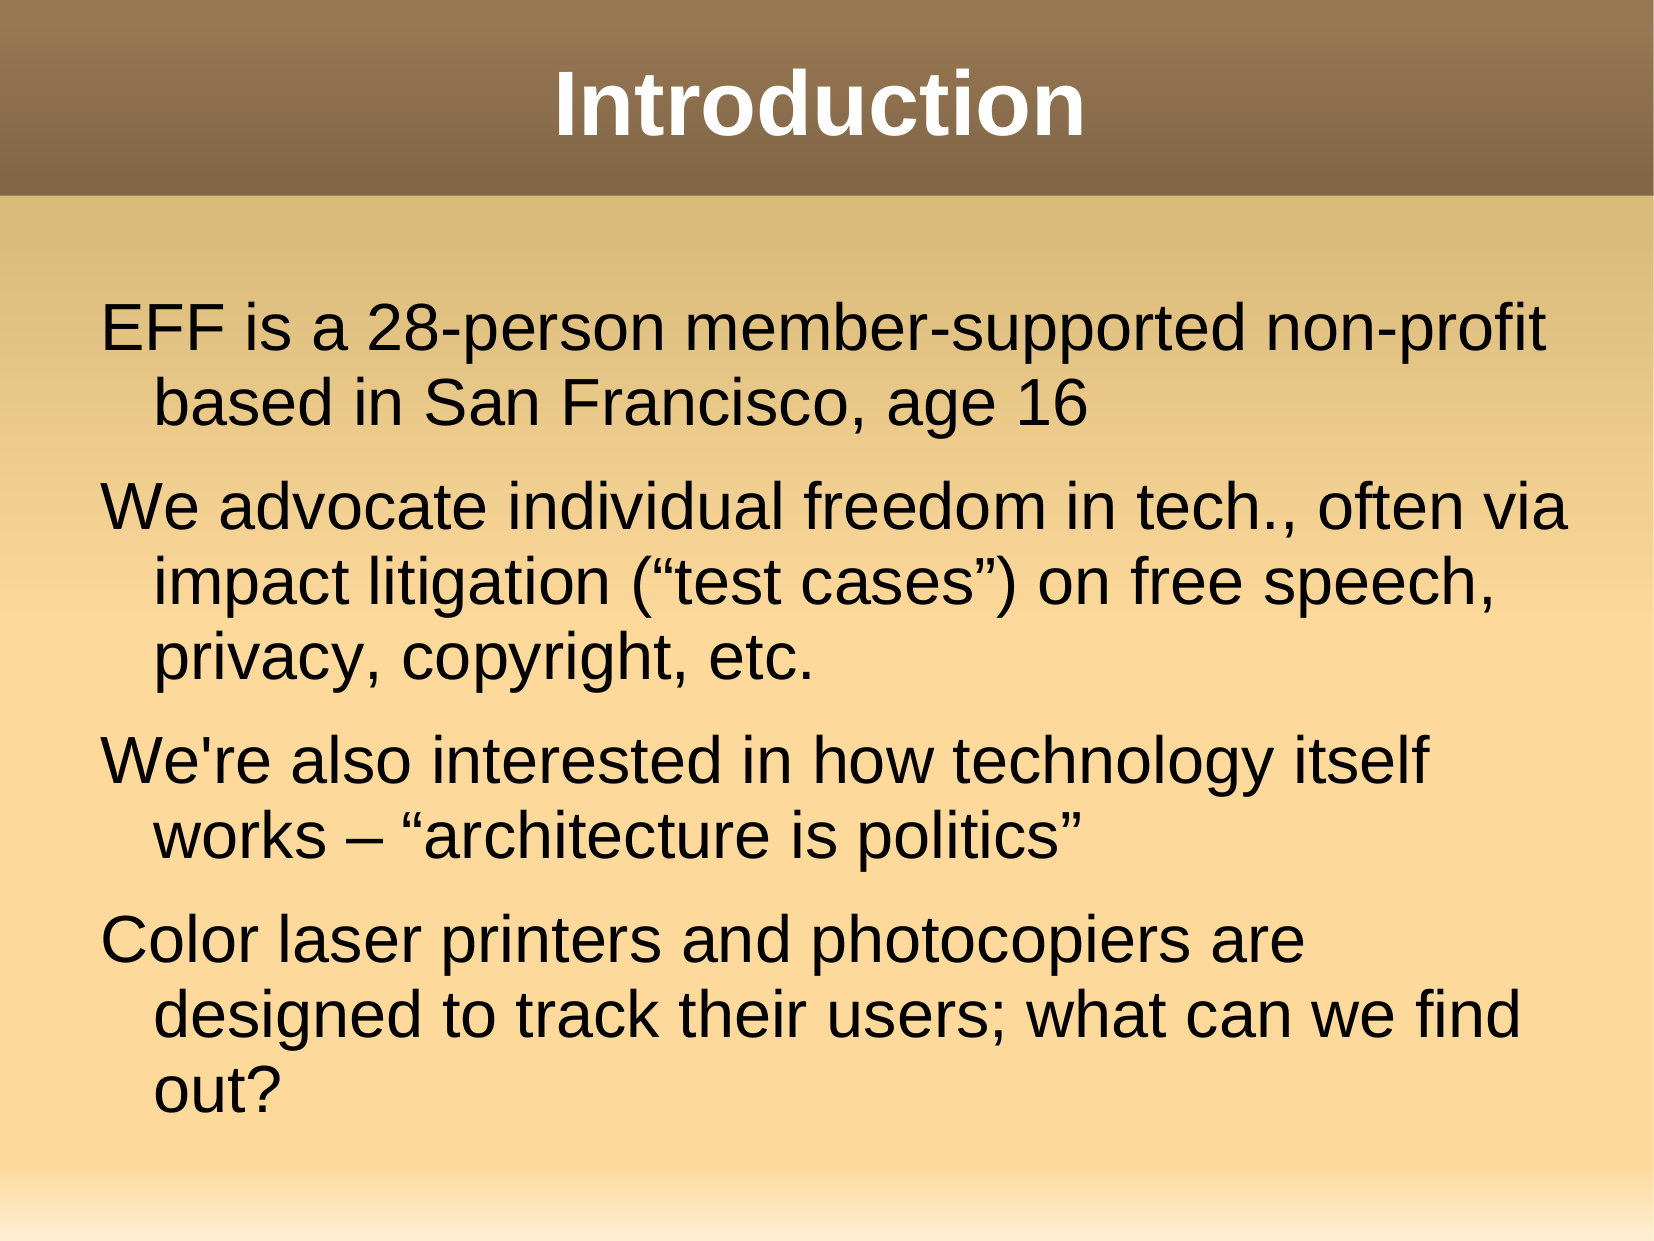

# Introduction
EFF is a 28-person member-supported non-profit based in San Francisco, age 16
We advocate individual freedom in tech., often via impact litigation (“test cases”) on free speech, privacy, copyright, etc.
We're also interested in how technology itself works – “architecture is politics”
Color laser printers and photocopiers are designed to track their users; what can we find out?